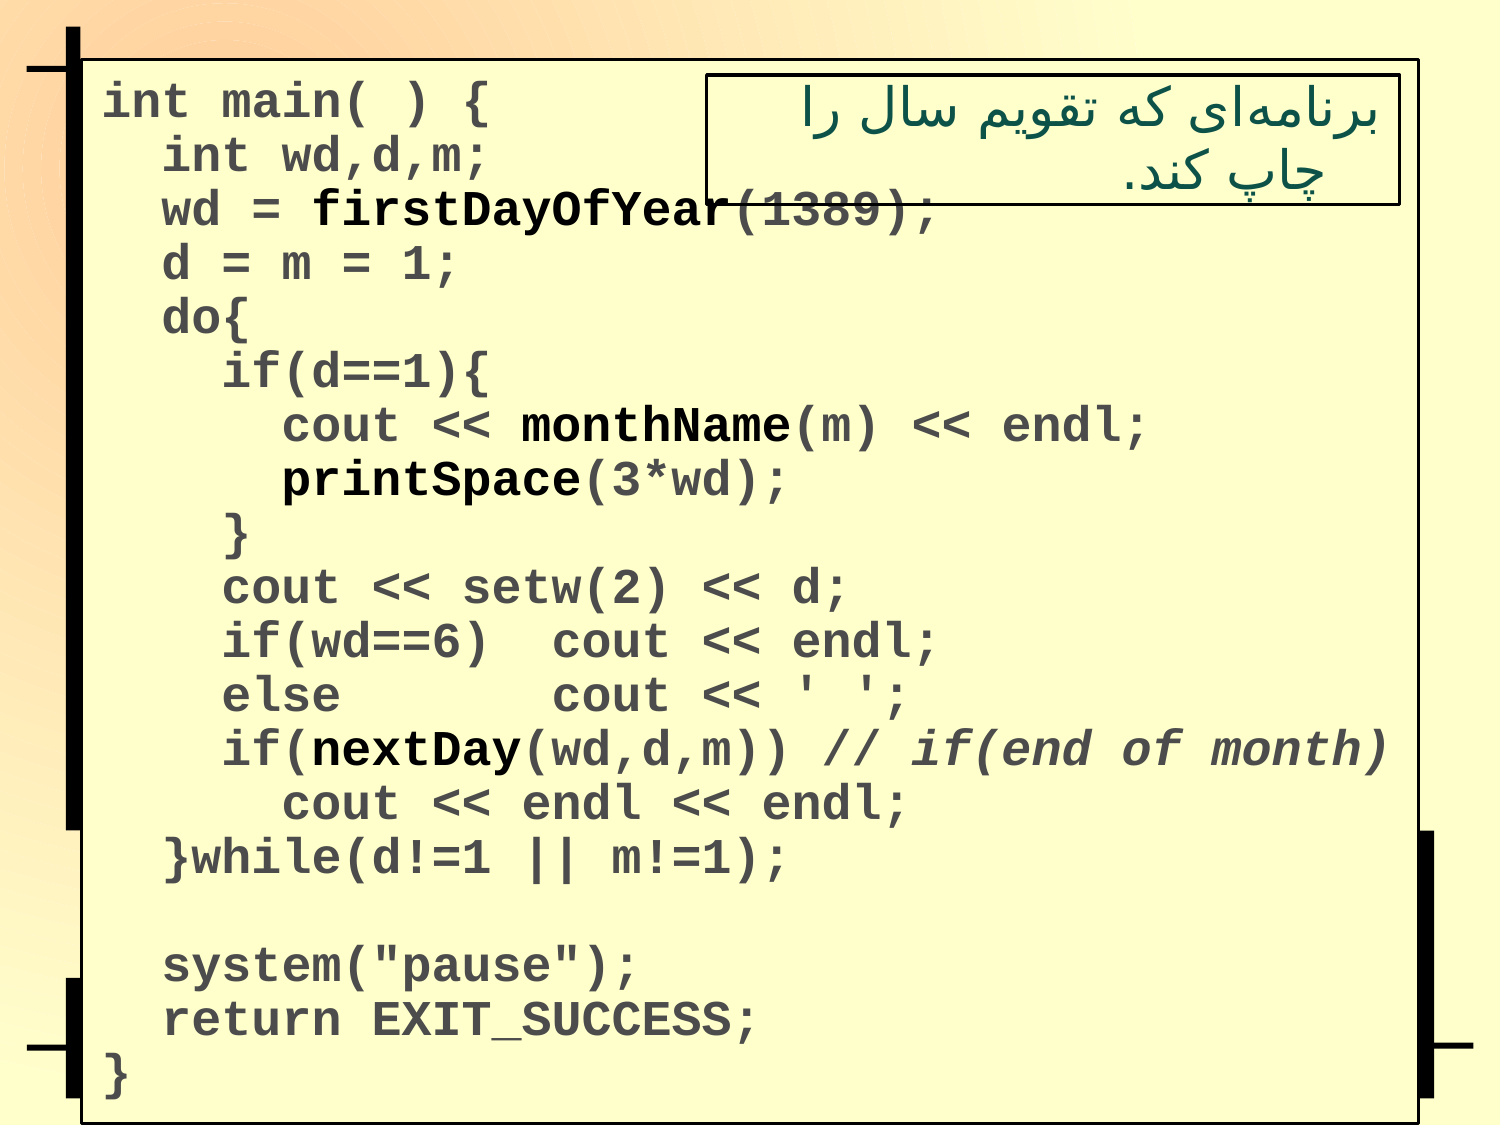

# int main( ) {
 int wd,d,m;
 wd = firstDayOfYear(1389);
 d = m = 1;
 do{
 if(d==1){
 cout << monthName(m) << endl;
 printSpace(3*wd);
 }
 cout << setw(2) << d;
 if(wd==6) cout << endl;
 else cout << ' ';
 if(nextDay(wd,d,m)) // if(end of month)
 cout << endl << endl;
 }while(d!=1 || m!=1);
 system("pause");
 return EXIT_SUCCESS;
}
برنامه‌ای که تقویم سال را چاپ کند.
اصول کامپیوتر ۱ / مبانی کامپیوتر و برنامه‌سازی
38